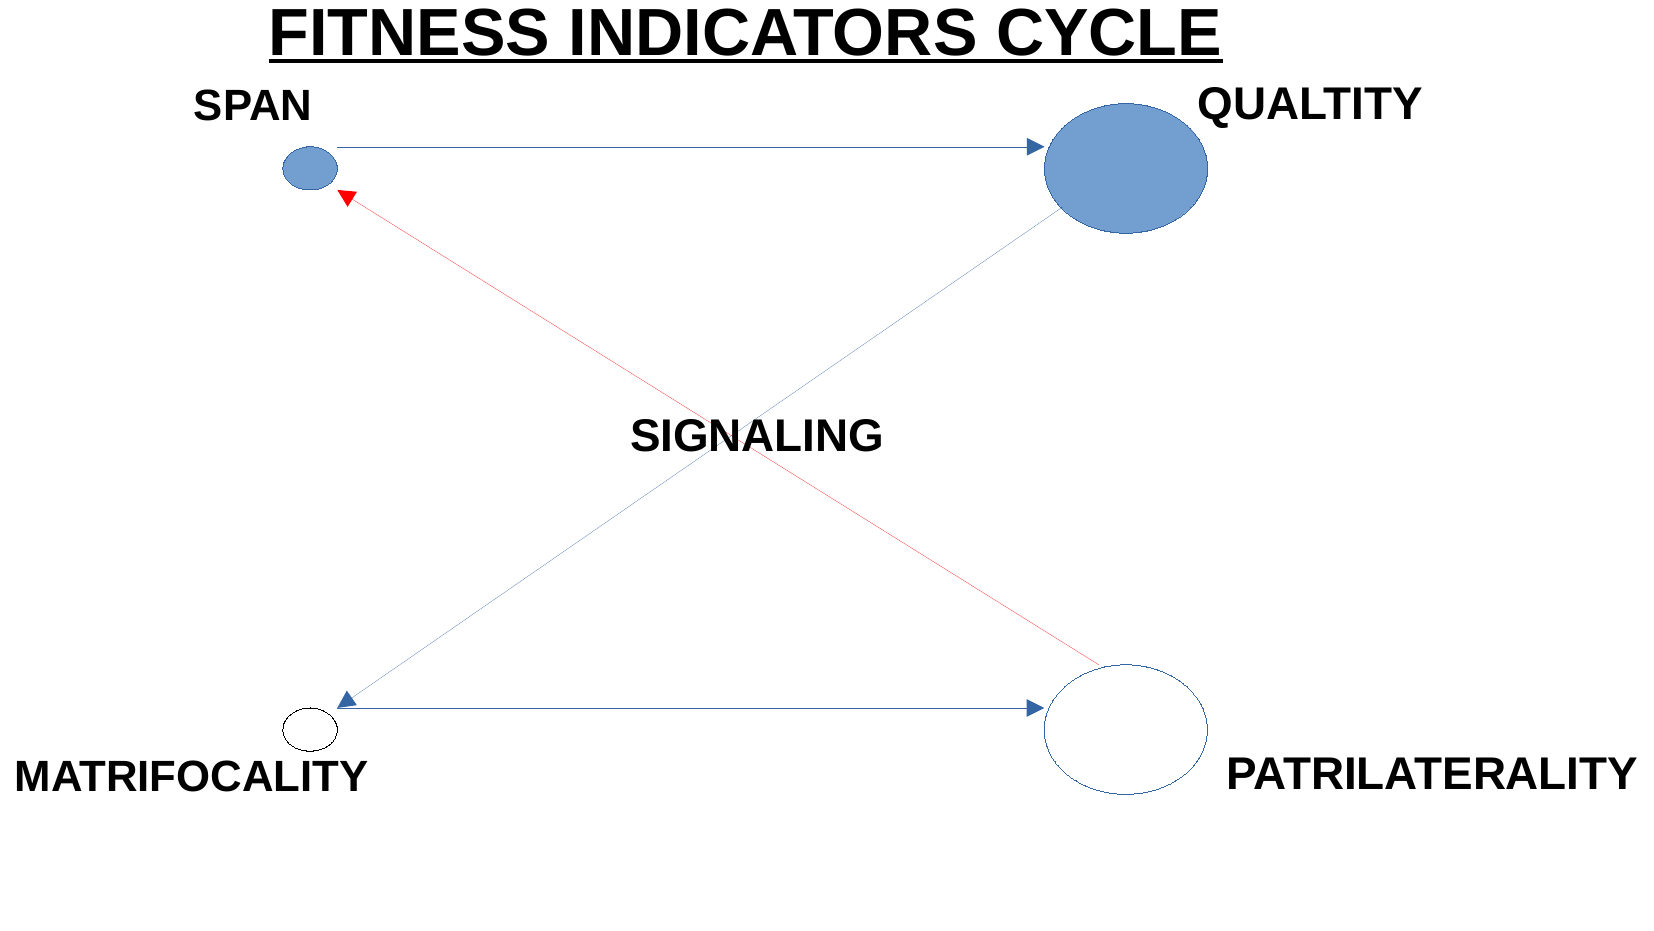

FITNESS INDICATORS CYCLE
QUALTITY
SPAN
SIGNALING
PATRILATERALITY
MATRIFOCALITY